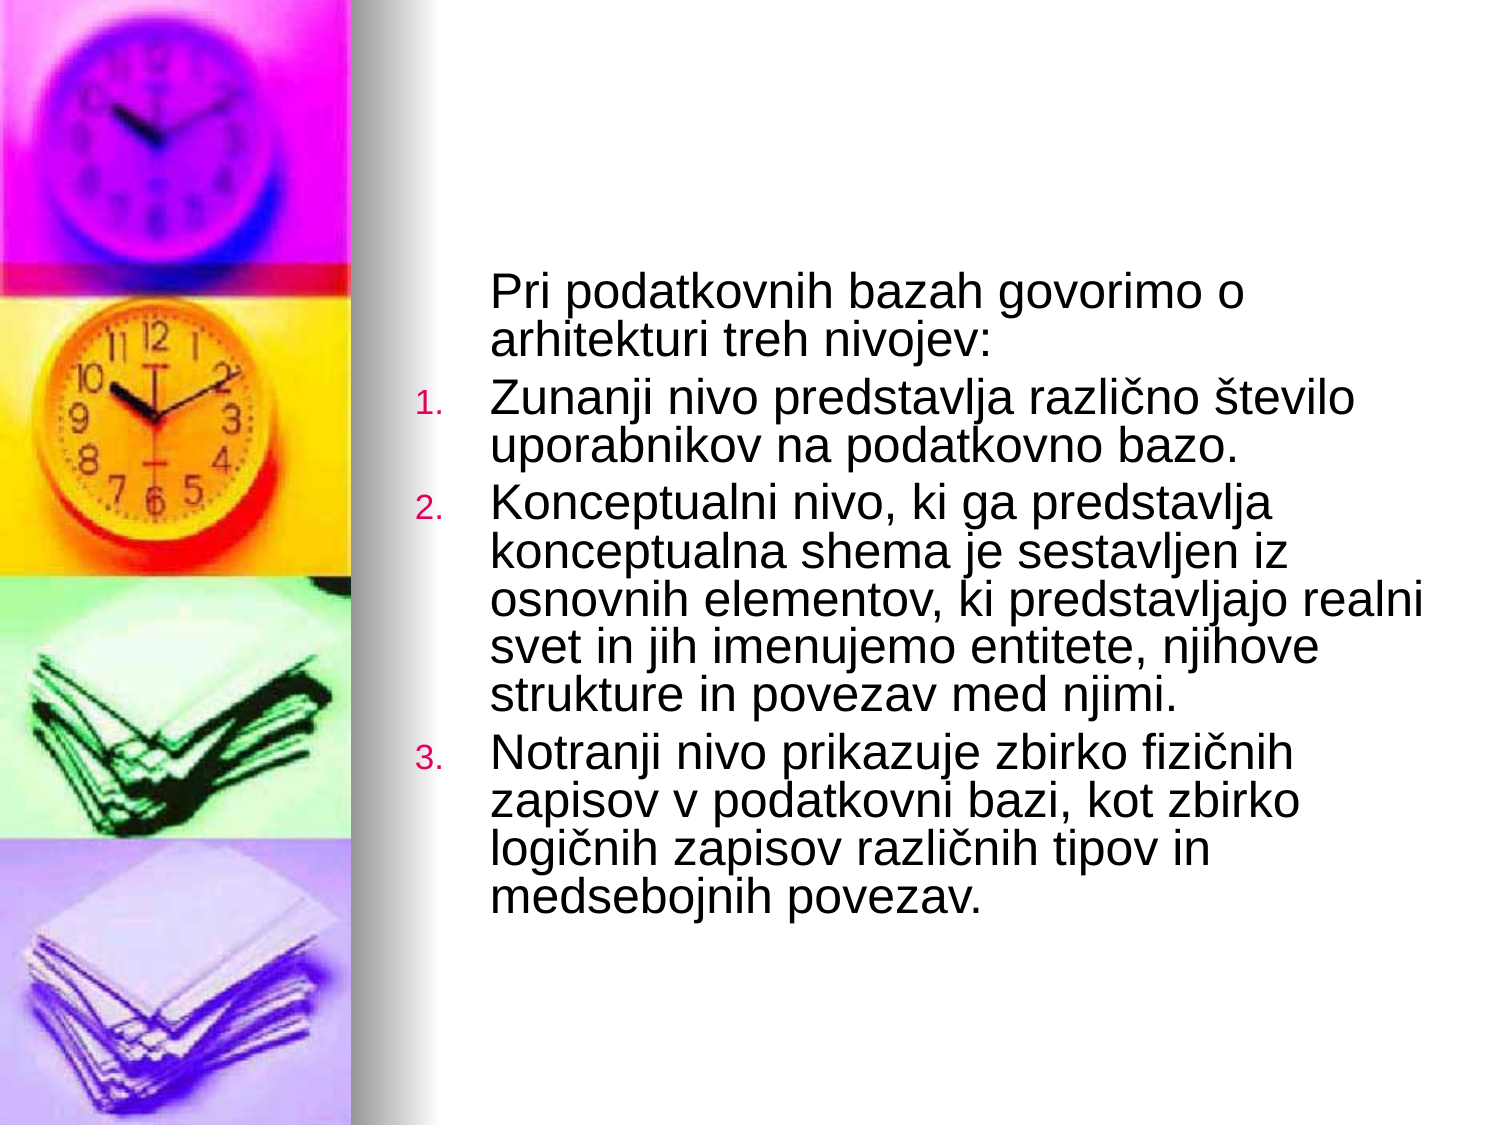

#
	Pri podatkovnih bazah govorimo o arhitekturi treh nivojev:
Zunanji nivo predstavlja različno število uporabnikov na podatkovno bazo.
Konceptualni nivo, ki ga predstavlja konceptualna shema je sestavljen iz osnovnih elementov, ki predstavljajo realni svet in jih imenujemo entitete, njihove strukture in povezav med njimi.
Notranji nivo prikazuje zbirko fizičnih zapisov v podatkovni bazi, kot zbirko logičnih zapisov različnih tipov in medsebojnih povezav.